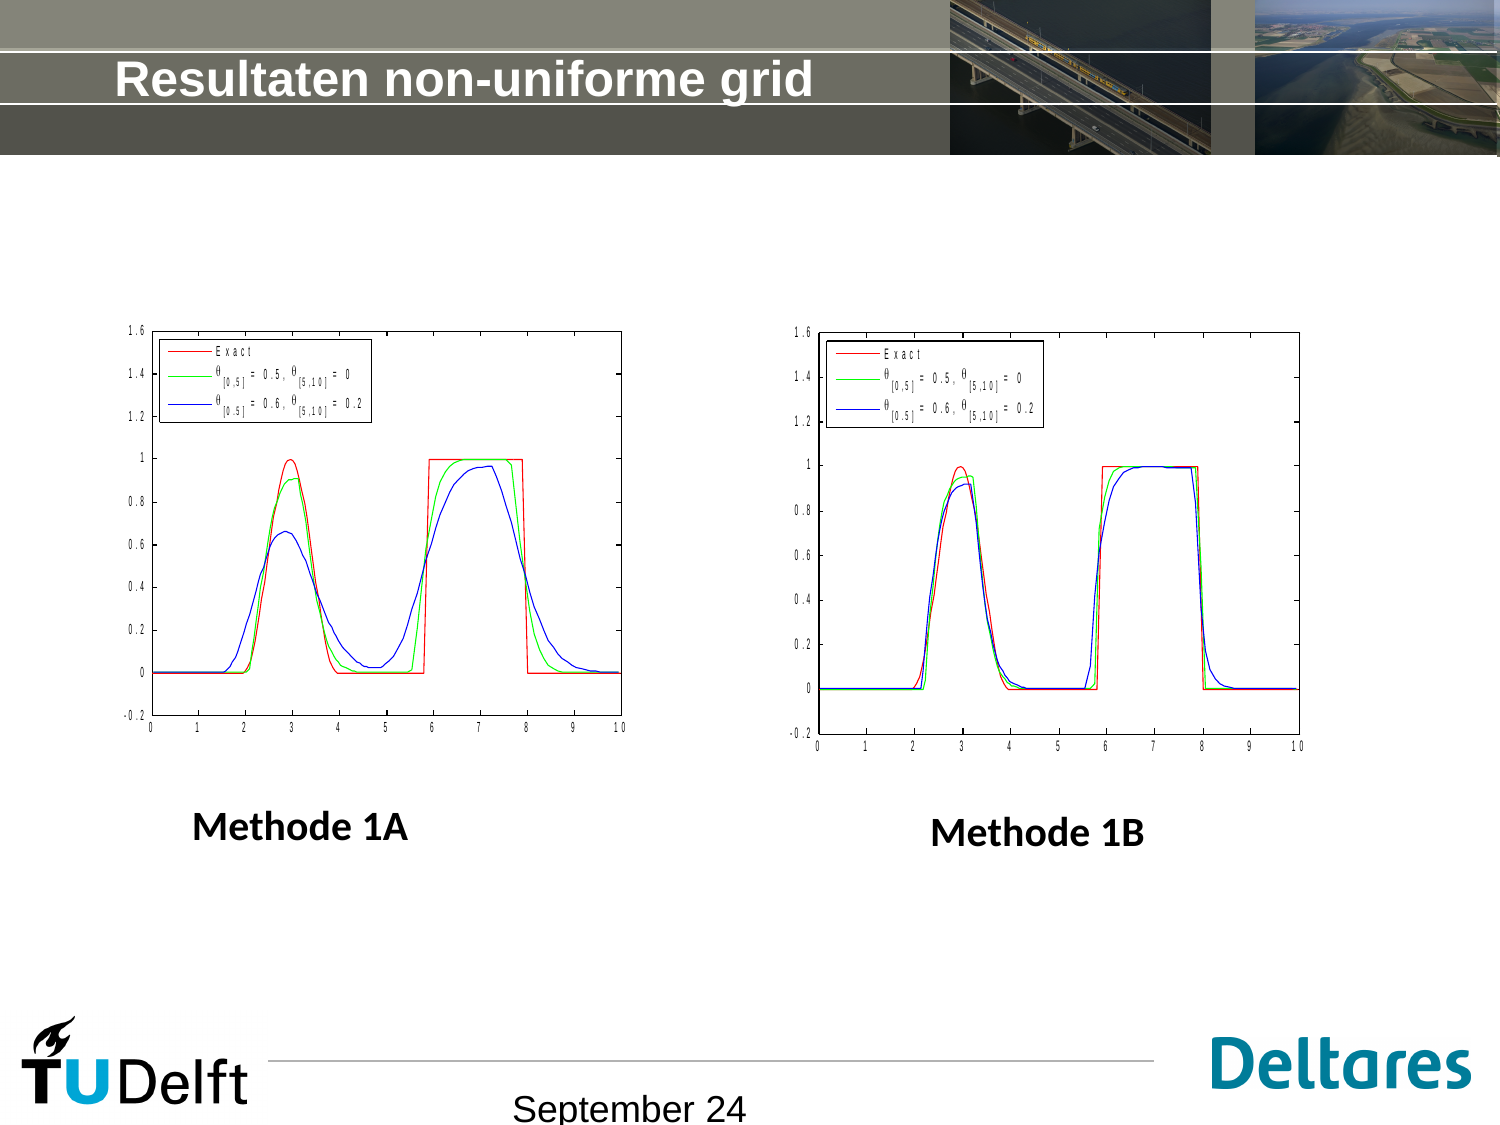

# Resultaten non-uniforme grid
Methode 1A
Methode 1B